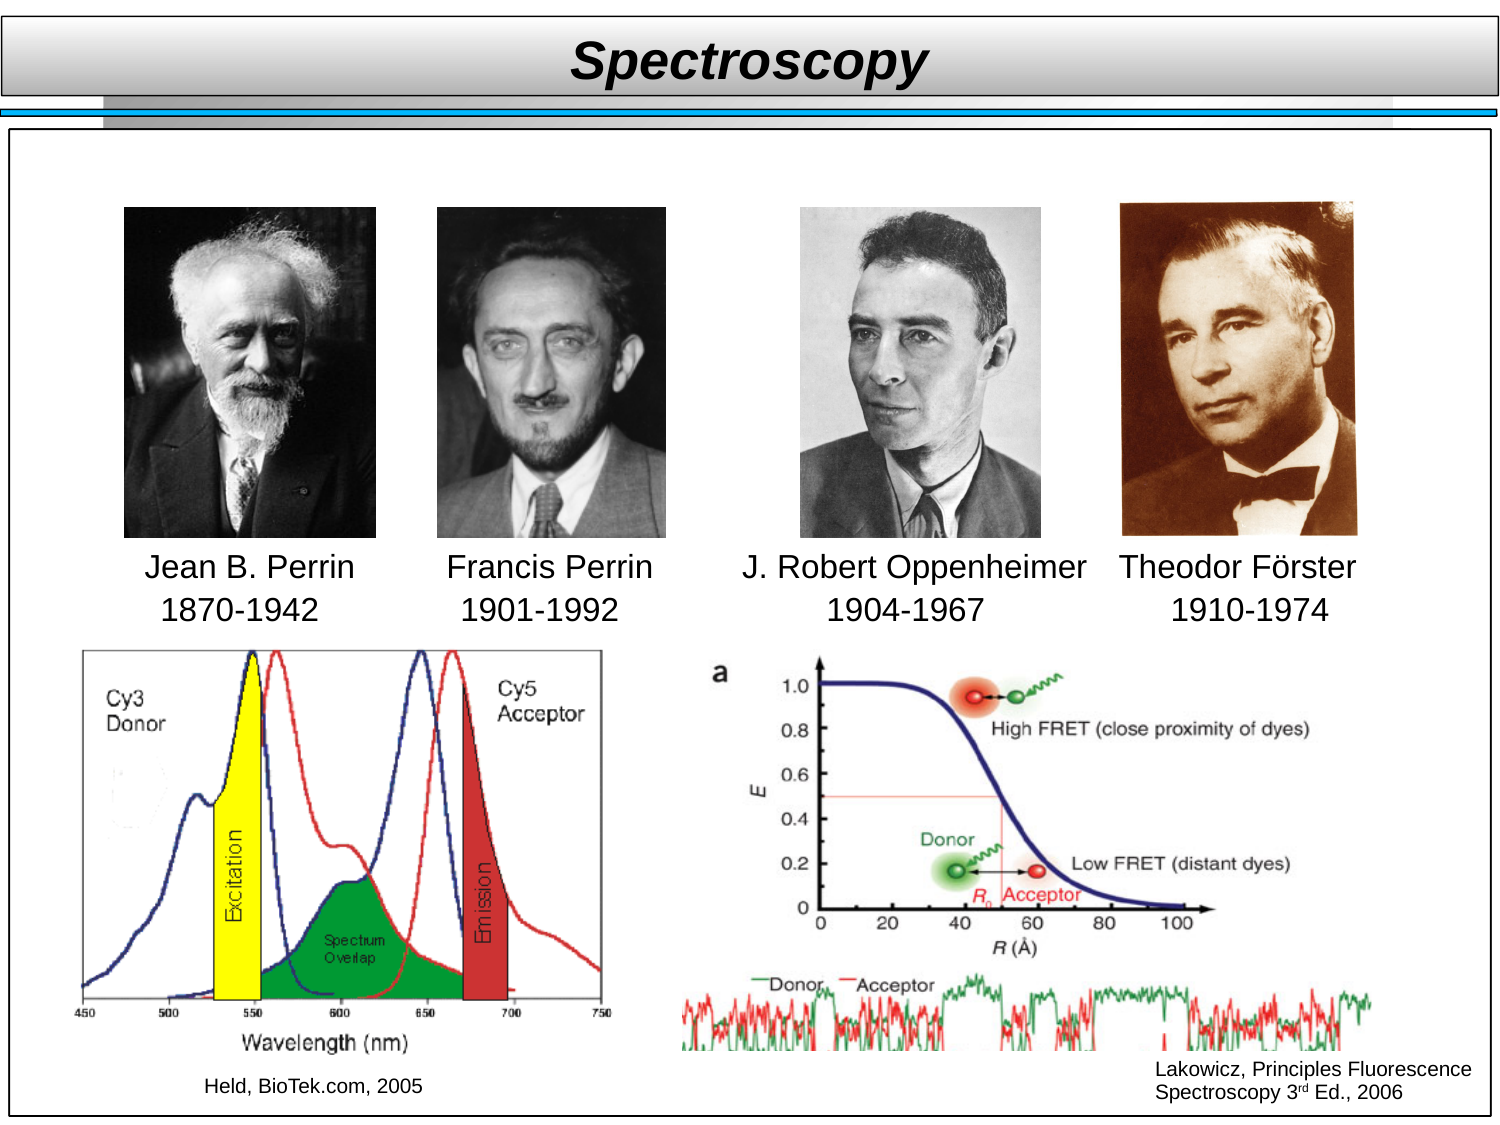

Spectroscopy
Jean B. Perrin
Francis Perrin
J. Robert Oppenheimer
Theodor Förster
1870-1942
1901-1992
1904-1967
1910-1974
Lakowicz, Principles Fluorescence Spectroscopy 3rd Ed., 2006
Held, BioTek.com, 2005